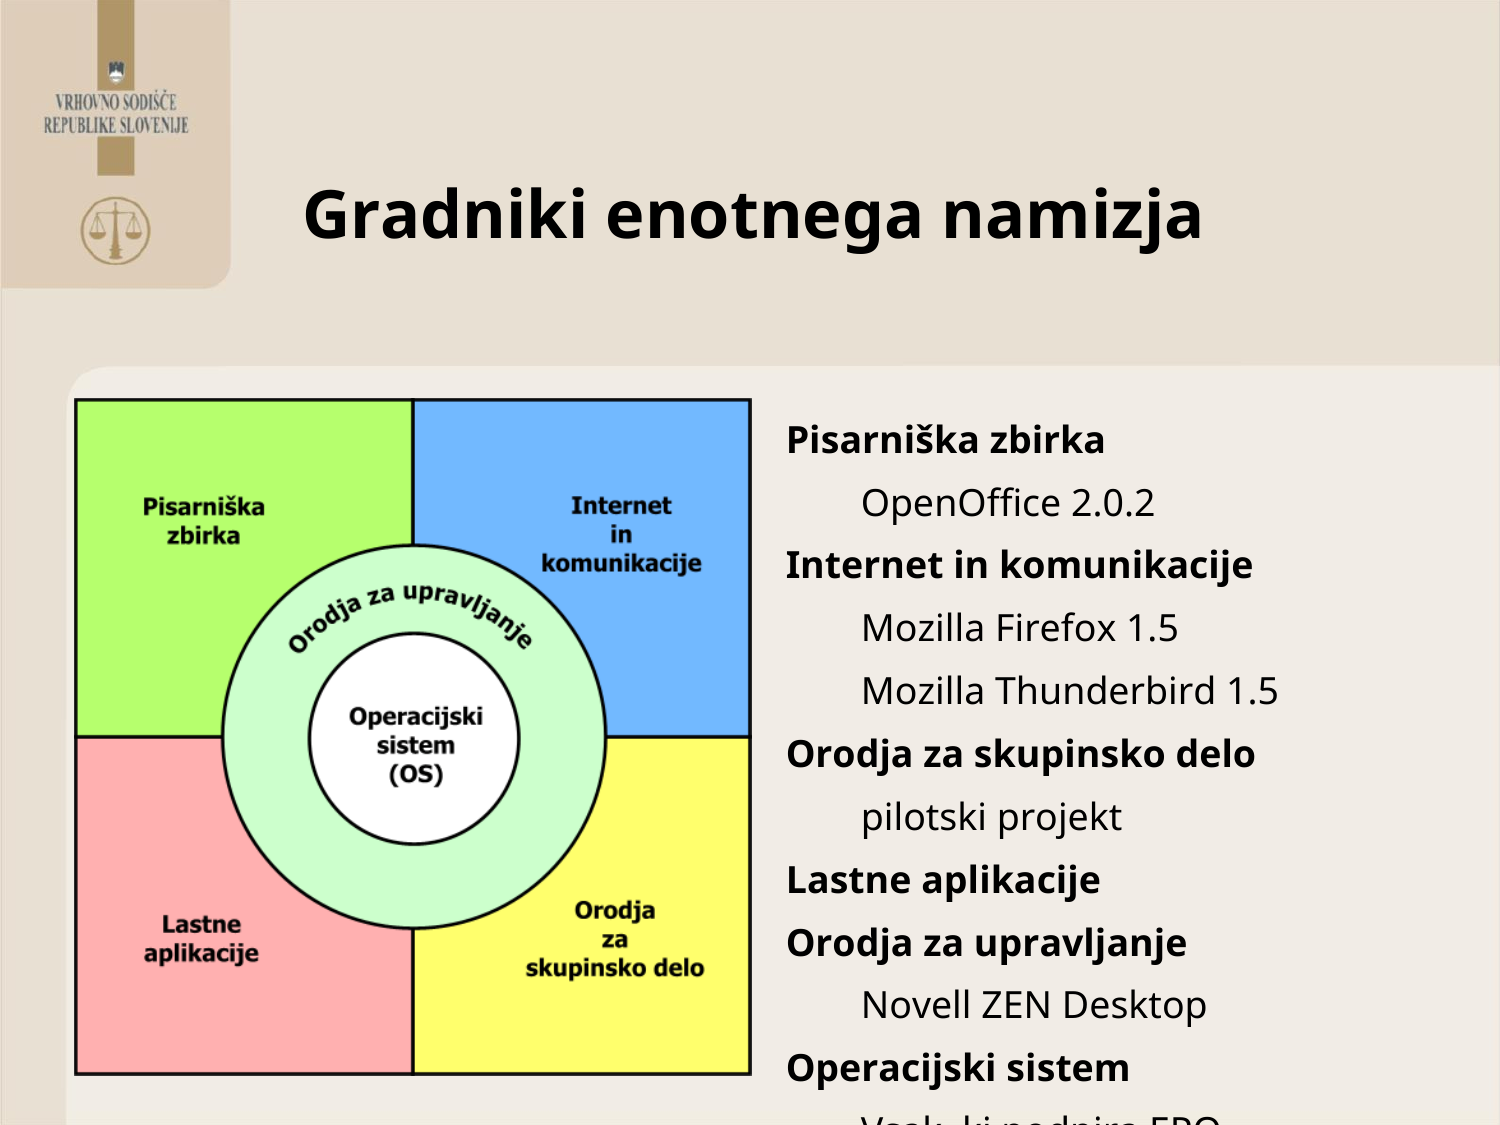

# Gradniki enotnega namizja
Pisarniška zbirka
OpenOffice 2.0.2
Internet in komunikacije
Mozilla Firefox 1.5
Mozilla Thunderbird 1.5
Orodja za skupinsko delo
pilotski projekt
Lastne aplikacije
Orodja za upravljanje
Novell ZEN Desktop
Operacijski sistem
Vsak, ki podpira EPO